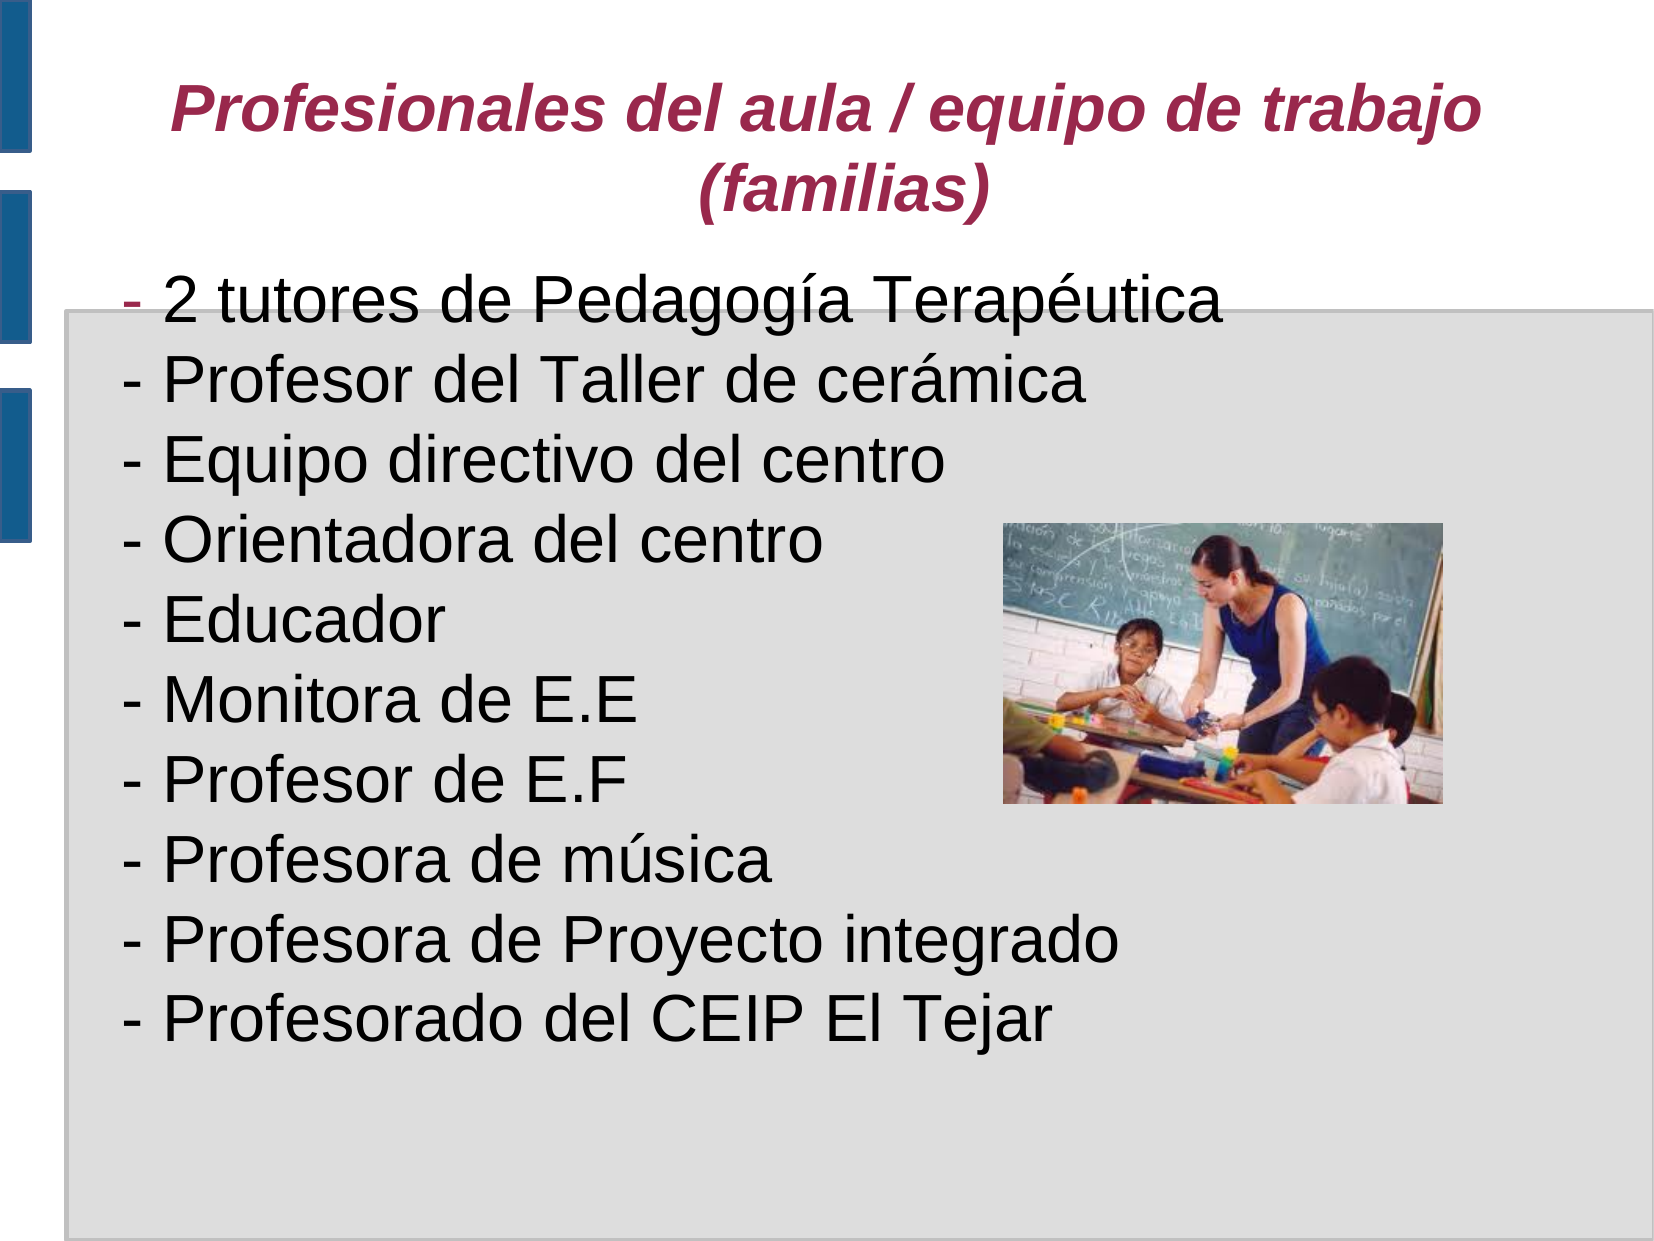

# Profesionales del aula / equipo de trabajo (familias)
- 2 tutores de Pedagogía Terapéutica
- Profesor del Taller de cerámica
- Equipo directivo del centro
- Orientadora del centro
- Educador
- Monitora de E.E
- Profesor de E.F
- Profesora de música
- Profesora de Proyecto integrado
- Profesorado del CEIP El Tejar